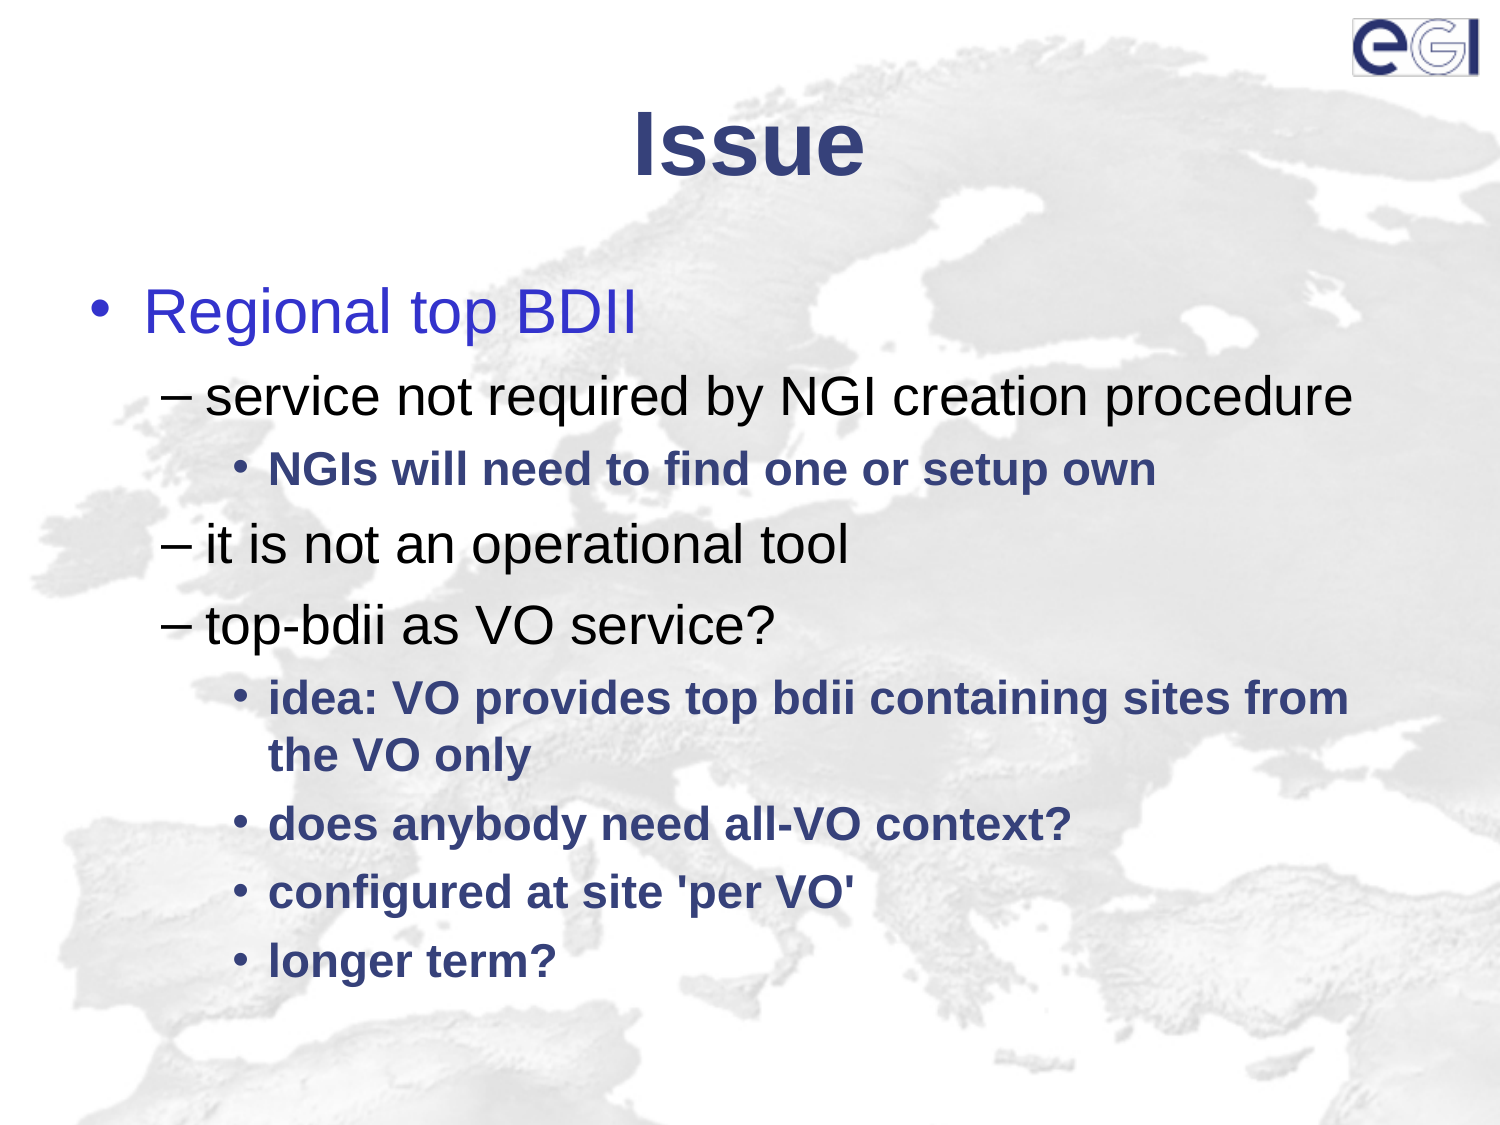

# Issue
Regional top BDII
service not required by NGI creation procedure
NGIs will need to find one or setup own
it is not an operational tool
top-bdii as VO service?
idea: VO provides top bdii containing sites from the VO only
does anybody need all-VO context?
configured at site 'per VO'
longer term?